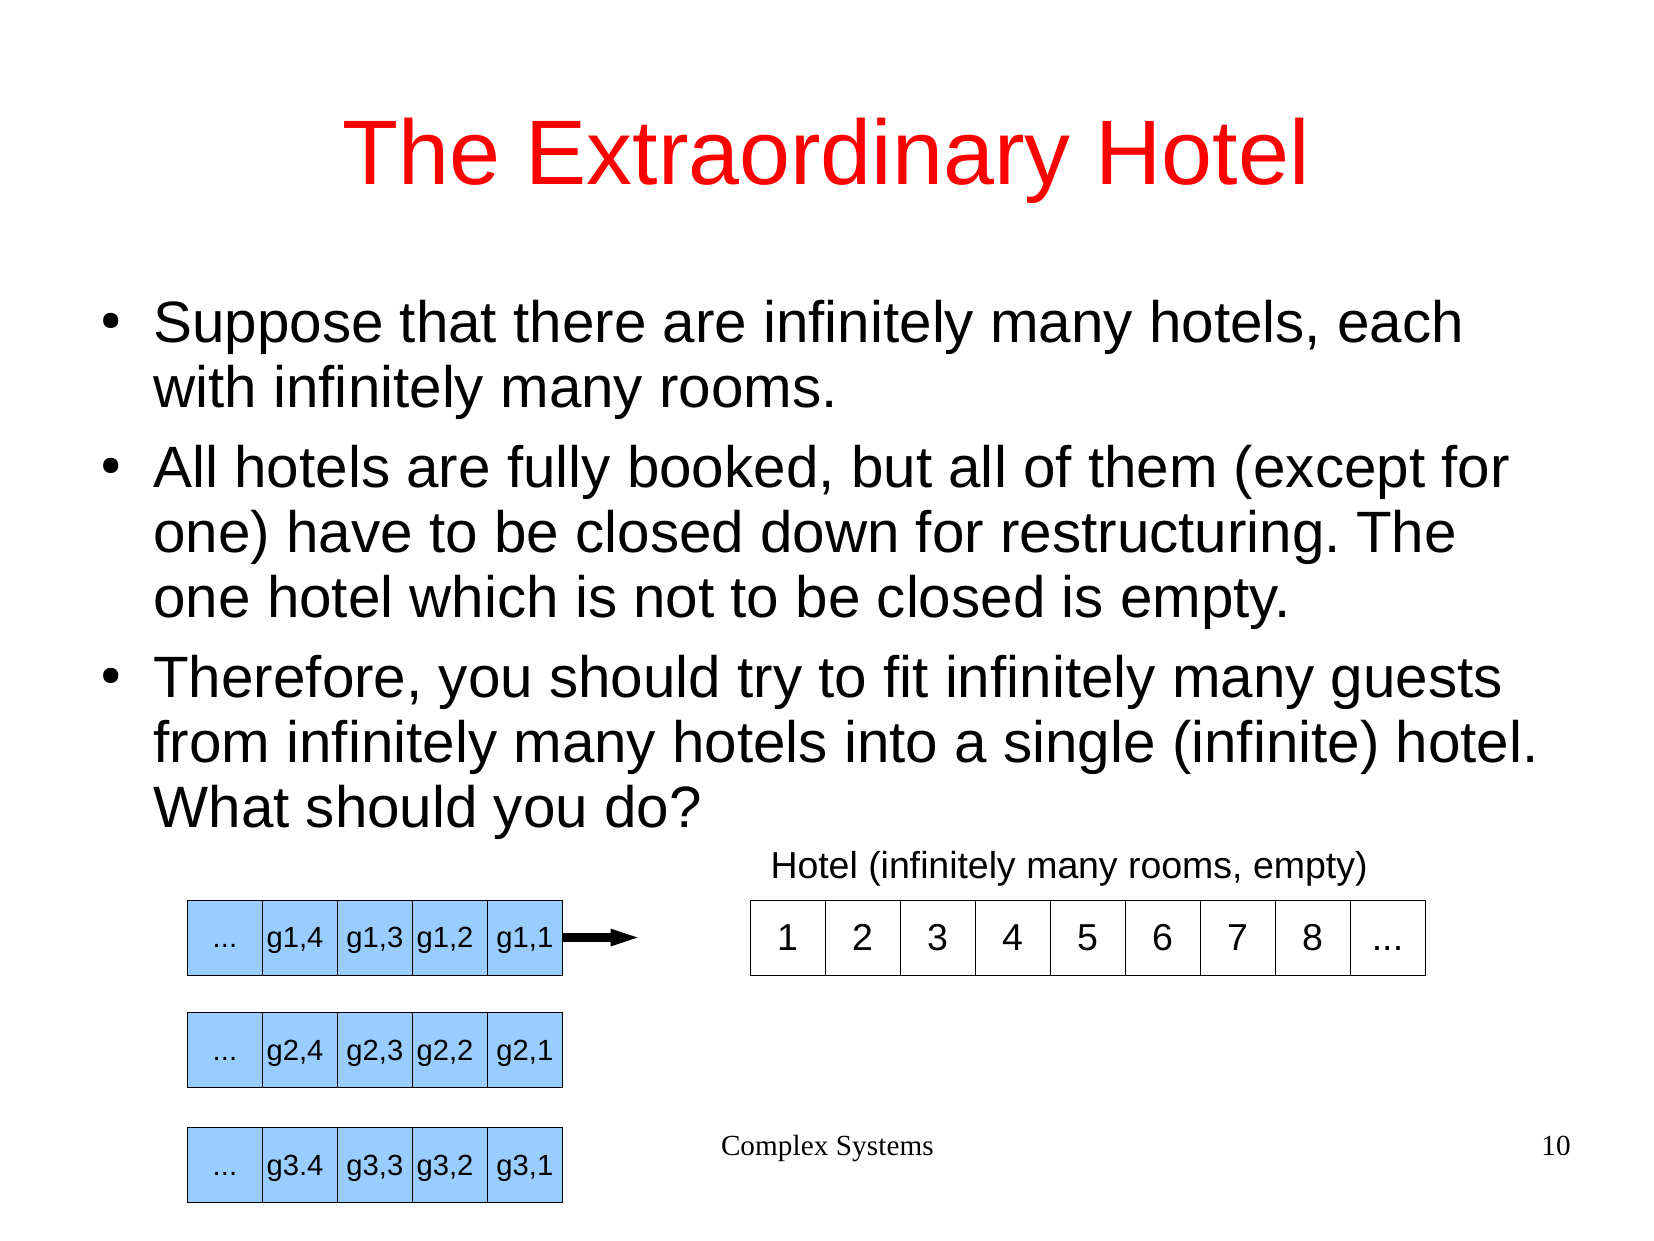

# The Extraordinary Hotel
Suppose that there are infinitely many hotels, each with infinitely many rooms.
All hotels are fully booked, but all of them (except for one) have to be closed down for restructuring. The one hotel which is not to be closed is empty.
Therefore, you should try to fit infinitely many guests from infinitely many hotels into a single (infinite) hotel. What should you do?
Hotel (infinitely many rooms, empty)
...
g1,4
g1,3
g1,2
g1,1
1
2
3
4
5
6
7
8
...
...
g2,4
g2,3
g2,2
g2,1
...
g3.4
g3,3
g3,2
g3,1
Complex Systems
10